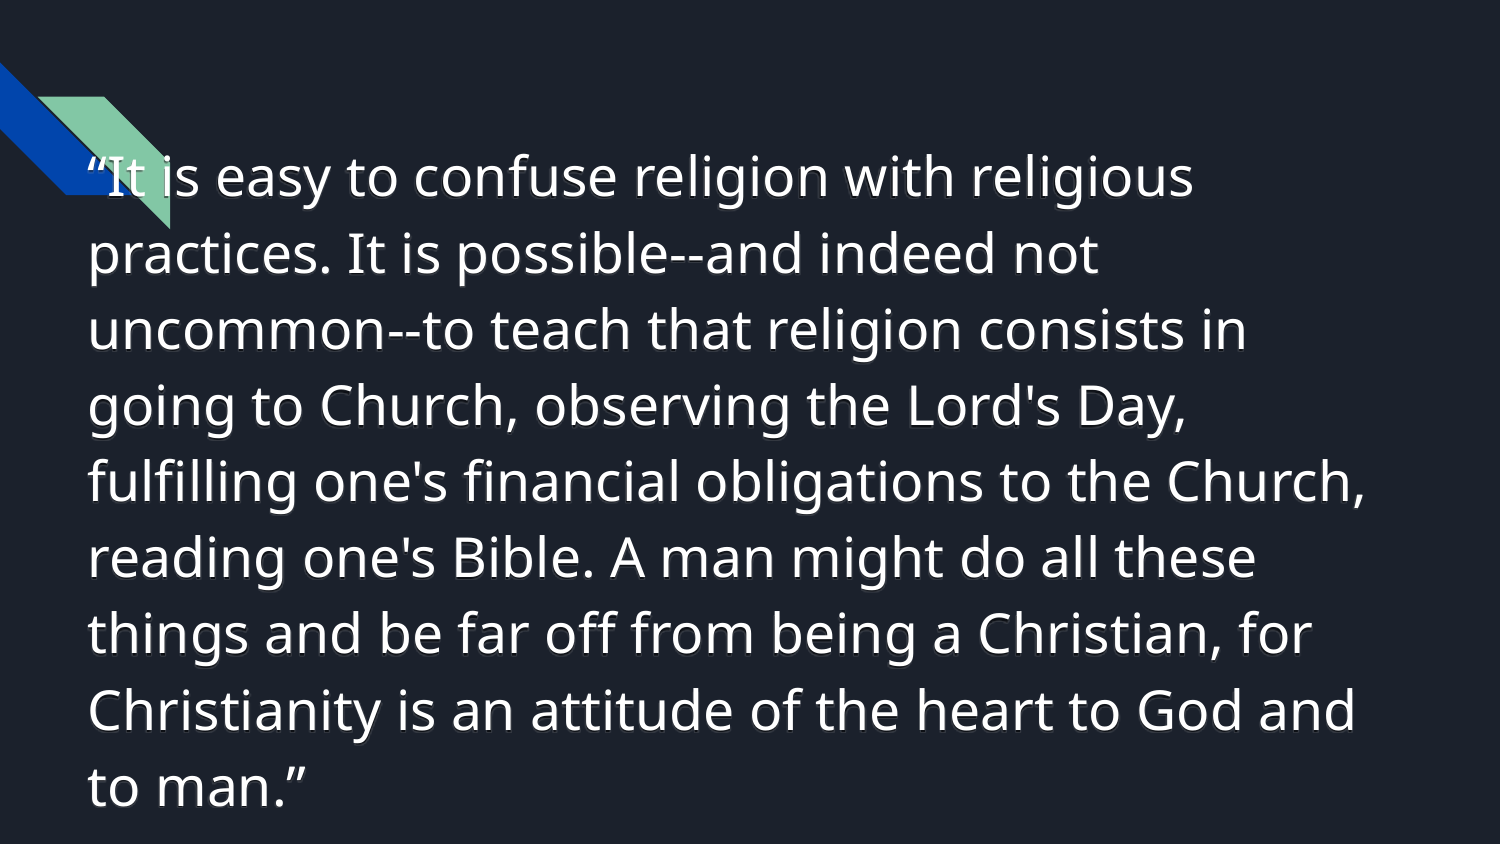

# “It is easy to confuse religion with religious practices. It is possible--and indeed not uncommon--to teach that religion consists in going to Church, observing the Lord's Day, fulfilling one's financial obligations to the Church, reading one's Bible. A man might do all these things and be far off from being a Christian, for Christianity is an attitude of the heart to God and to man.”